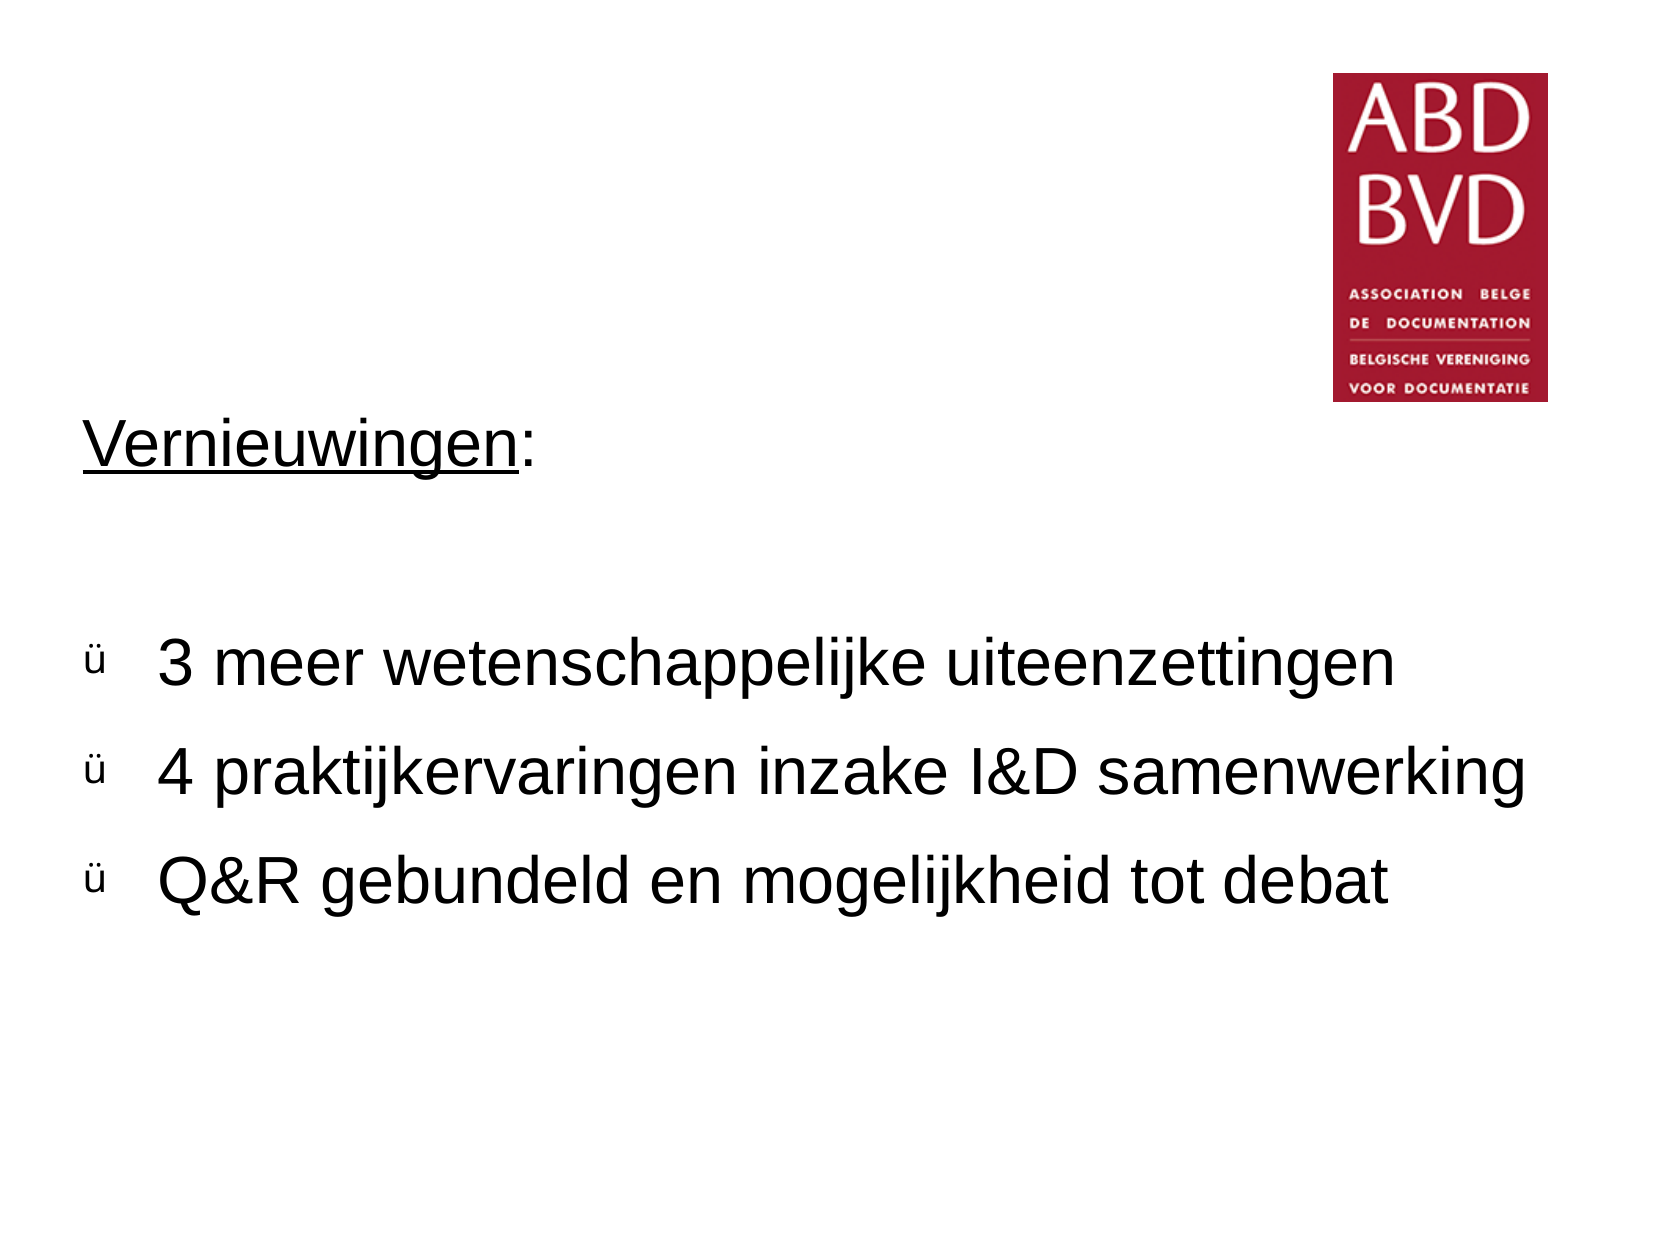

#
Vernieuwingen:
3 meer wetenschappelijke uiteenzettingen
4 praktijkervaringen inzake I&D samenwerking
Q&R gebundeld en mogelijkheid tot debat